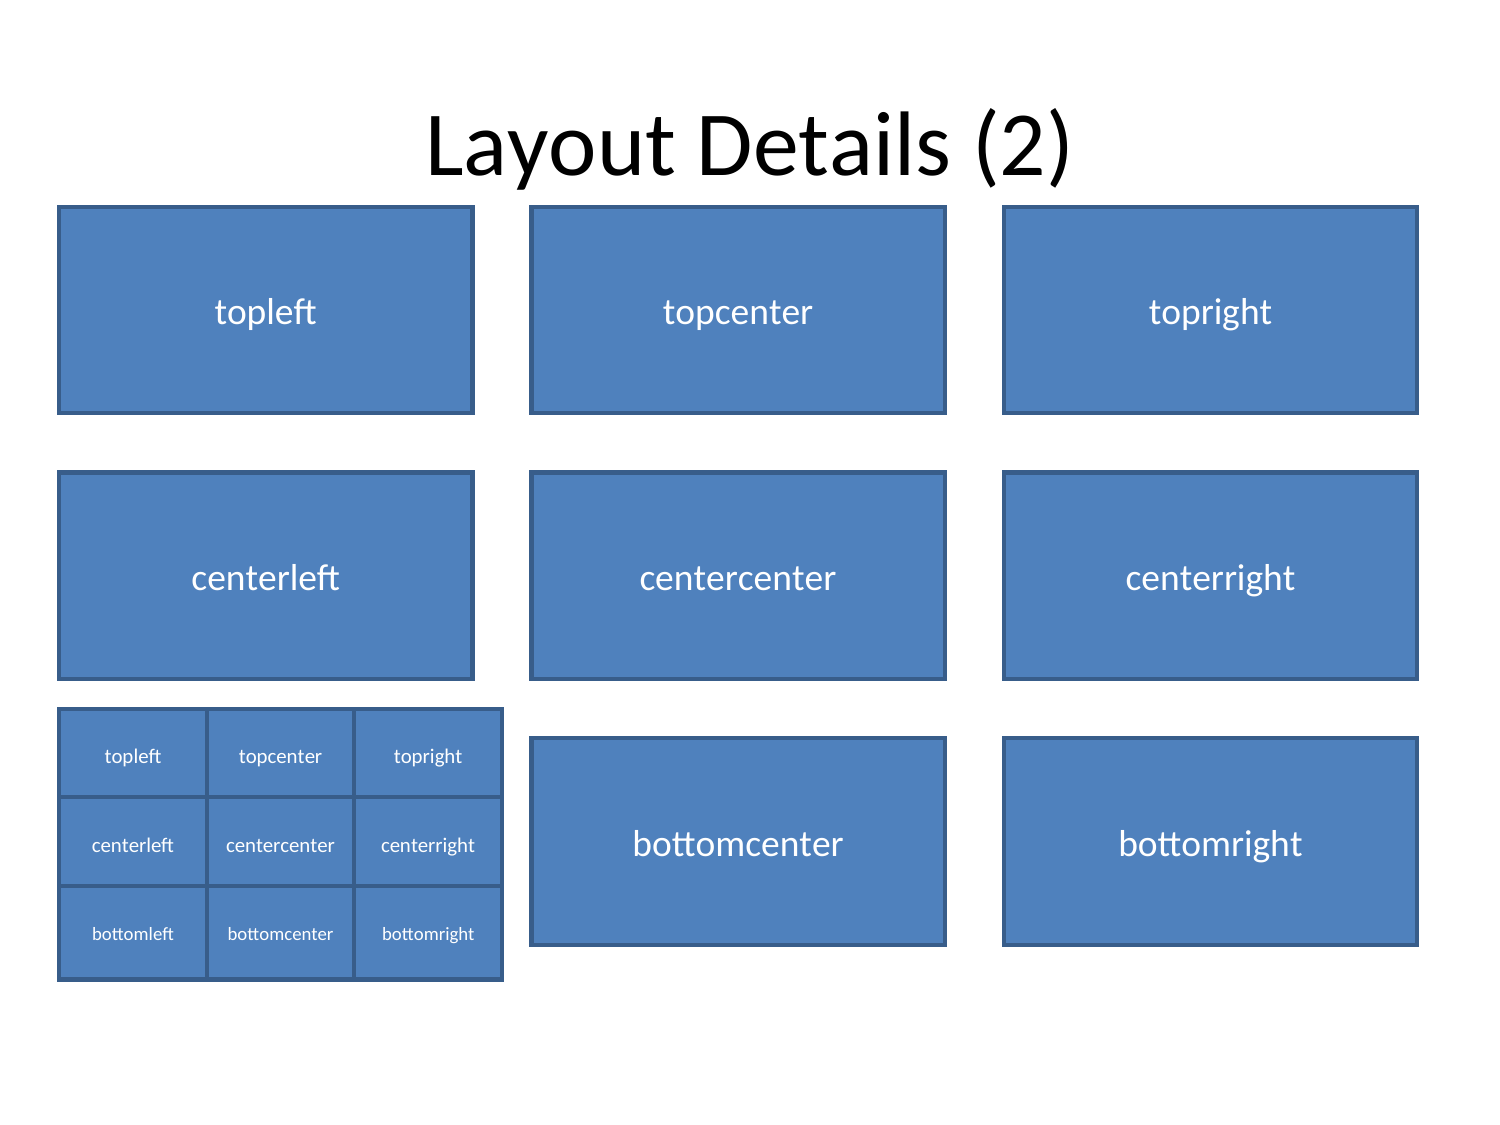

Layout Details (2)
topleft
topcenter
topright
centerleft
centercenter
centerright
topleft
topcenter
topright
bottomcenter
bottomright
centerleft
centercenter
centerright
bottomleft
bottomcenter
bottomright